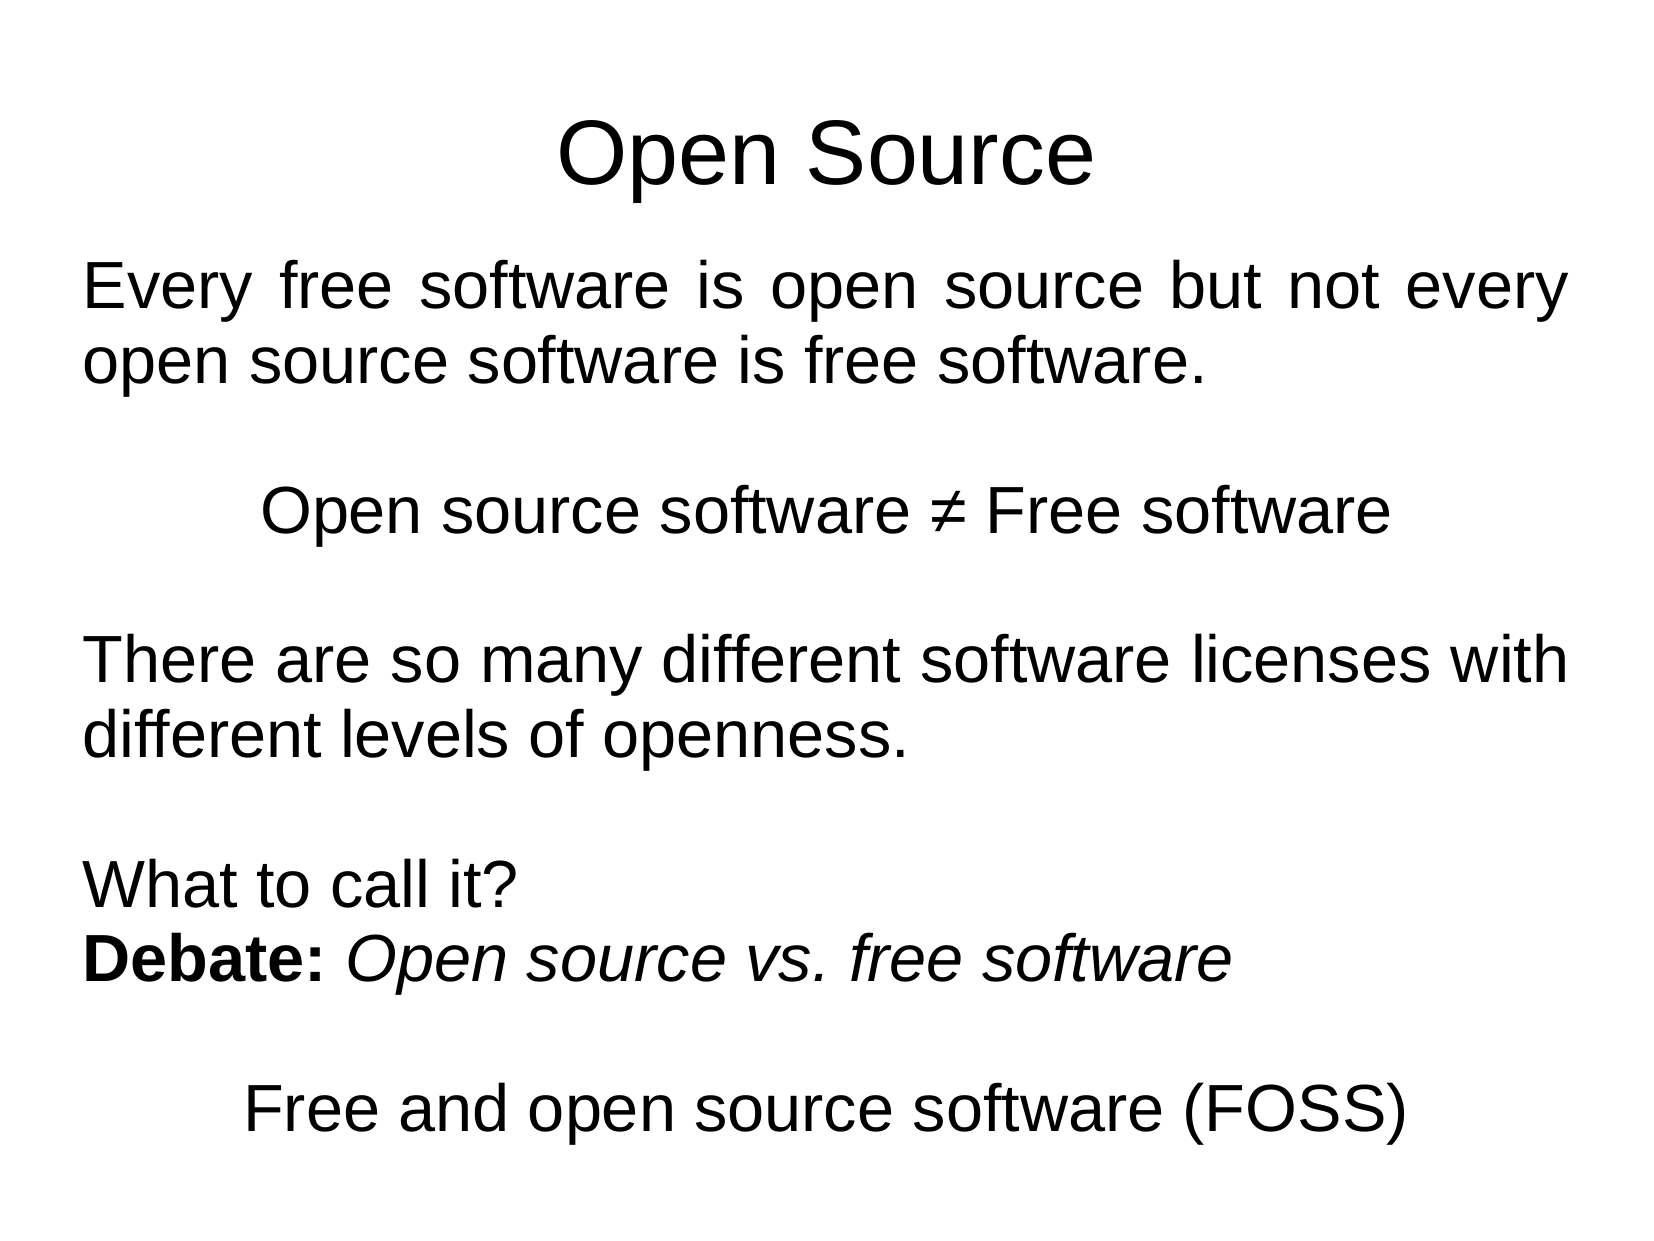

# Open Source
Every free software is open source but not every open source software is free software.
Open source software ≠ Free software
There are so many different software licenses with different levels of openness.
What to call it?
Debate: Open source vs. free software
Free and open source software (FOSS)